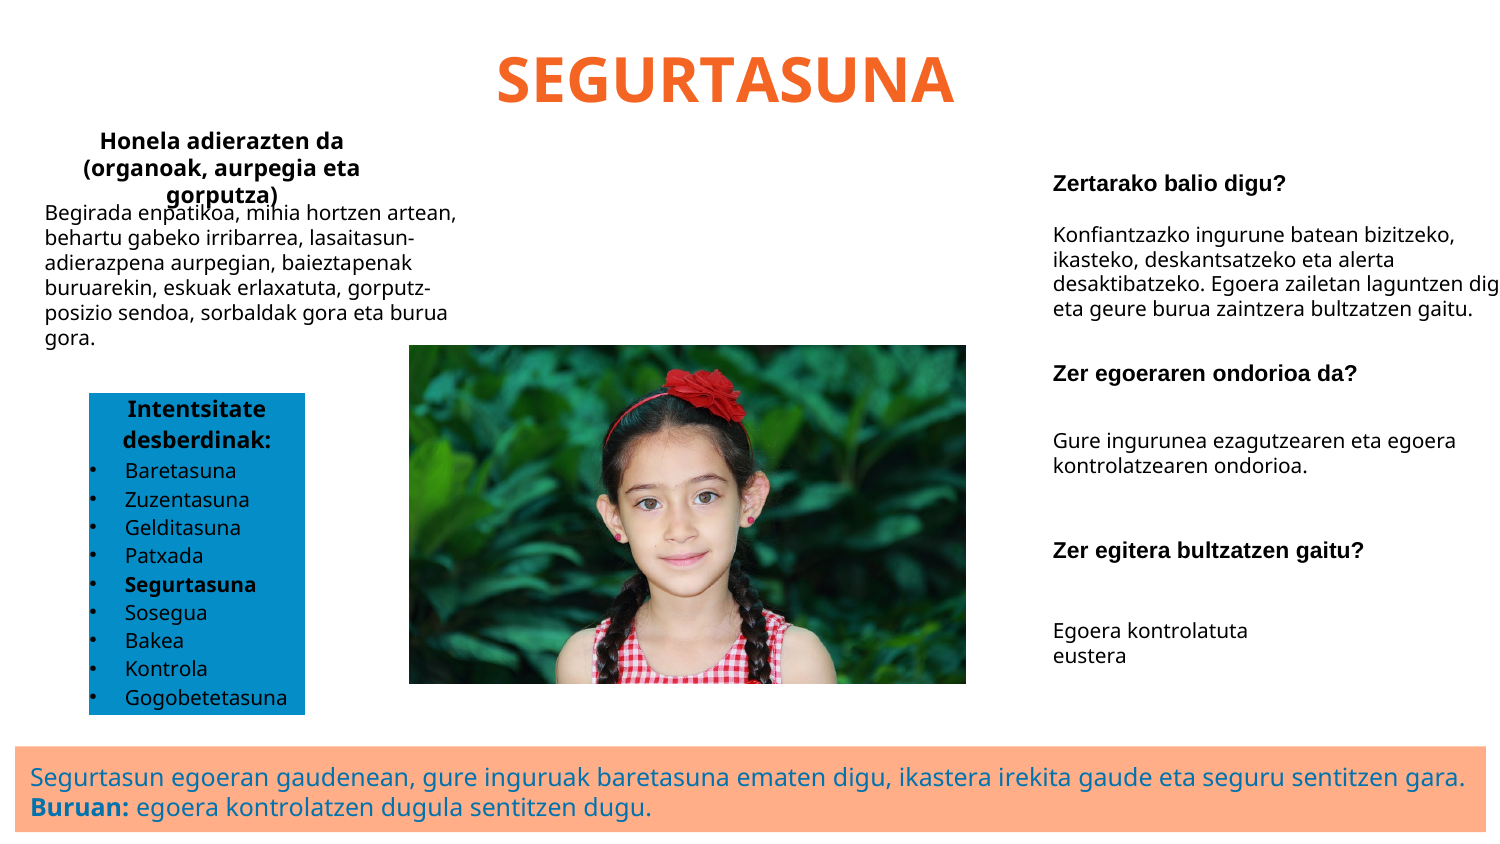

# SEGURTASUNA
Honela adierazten da
(organoak, aurpegia eta gorputza)
Zertarako balio digu?
Begirada enpatikoa, mihia hortzen artean, behartu gabeko irribarrea, lasaitasun-adierazpena aurpegian, baieztapenak buruarekin, eskuak erlaxatuta, gorputz-posizio sendoa, sorbaldak gora eta burua gora.
Konfiantzazko ingurune batean bizitzeko, ikasteko, deskantsatzeko eta alerta desaktibatzeko. Egoera zailetan laguntzen digu eta geure burua zaintzera bultzatzen gaitu.
Zer egoeraren ondorioa da?
| Intentsitate desberdinak: |
| --- |
| Baretasuna Zuzentasuna Gelditasuna Patxada Segurtasuna Sosegua Bakea Kontrola Gogobetetasuna |
Gure ingurunea ezagutzearen eta egoera kontrolatzearen ondorioa.
Zer egitera bultzatzen gaitu?
Egoera kontrolatuta eustera
Segurtasun egoeran gaudenean, gure inguruak baretasuna ematen digu, ikastera irekita gaude eta seguru sentitzen gara.
Buruan: egoera kontrolatzen dugula sentitzen dugu.